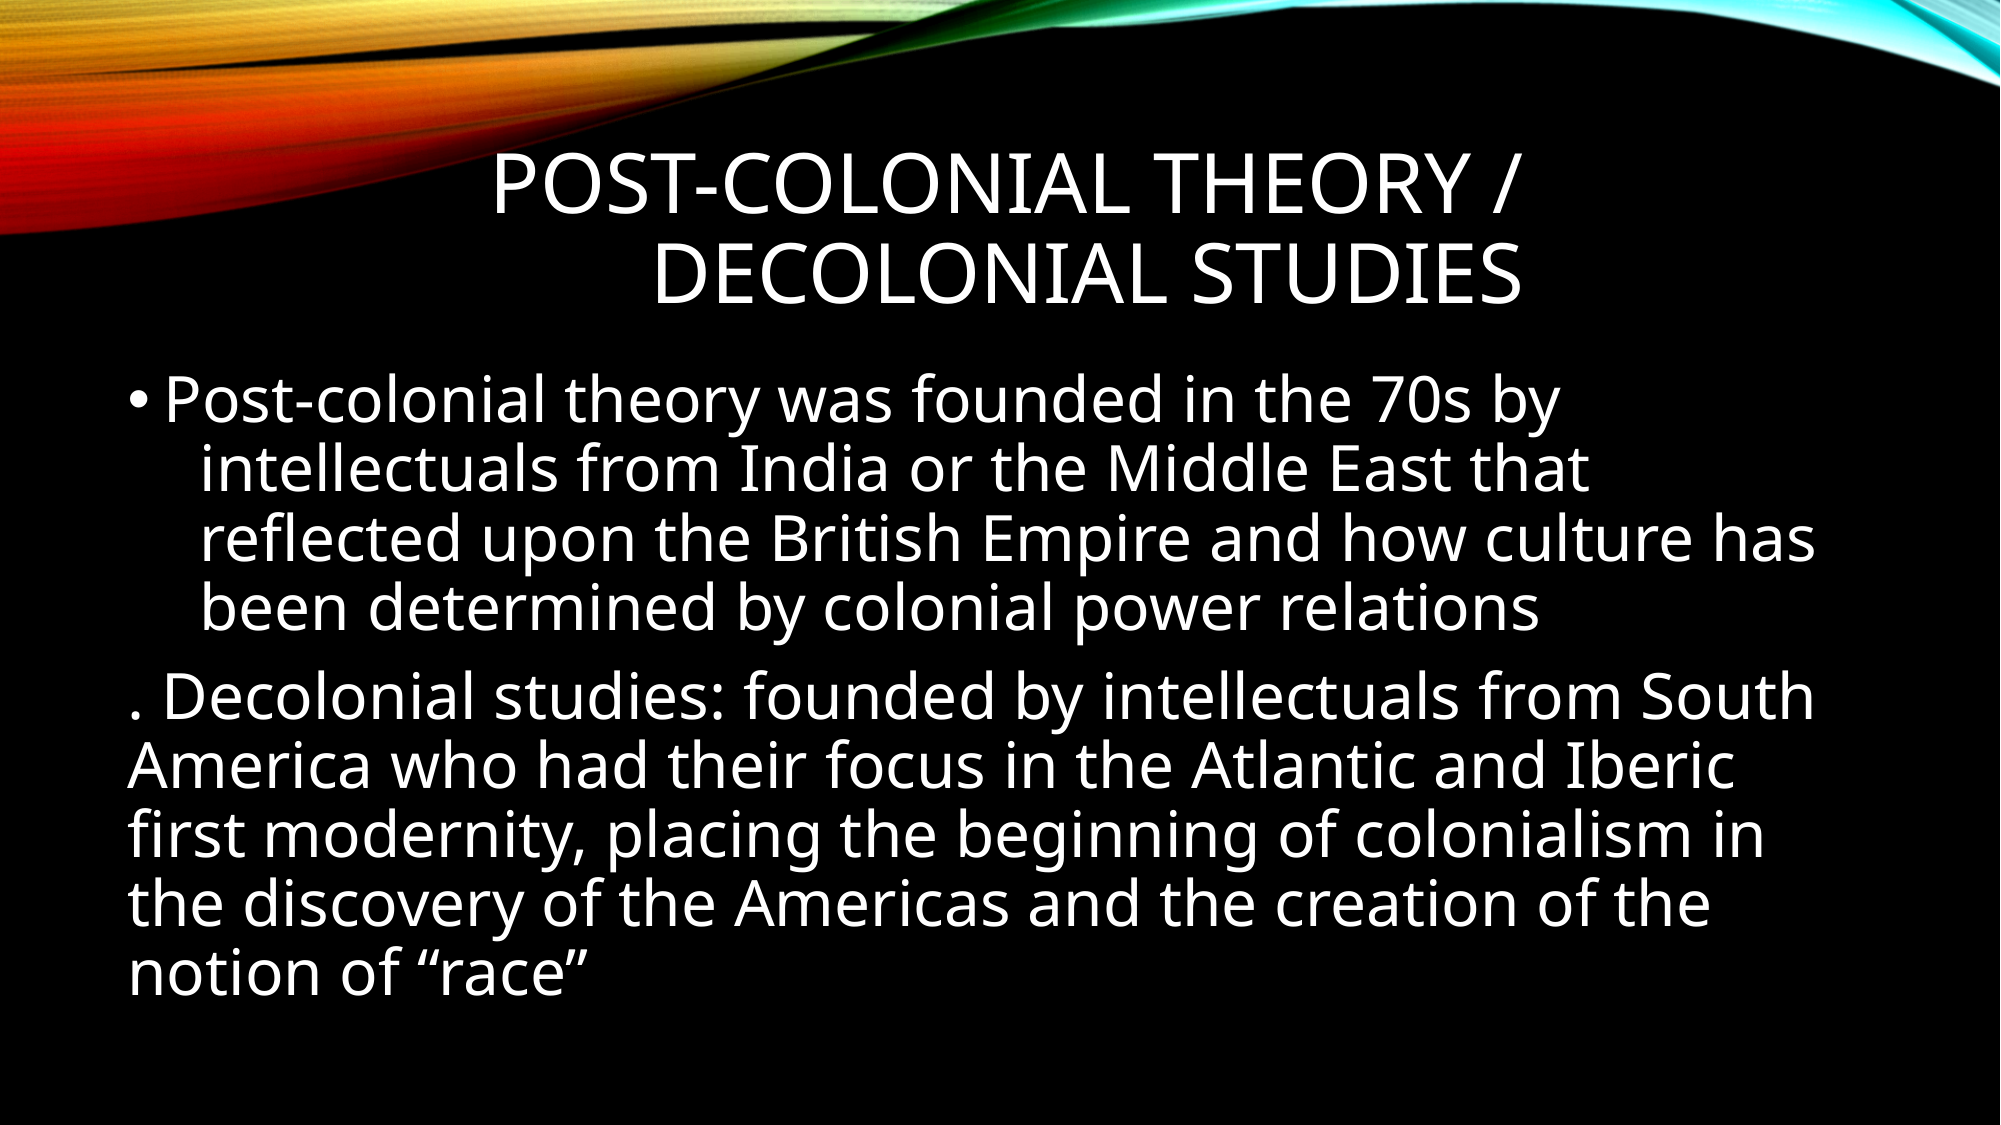

# Post-Colonial Theory / DECOLONIAL STUDIES
Post-colonial theory was founded in the 70s by intellectuals from India or the Middle East that reflected upon the British Empire and how culture has been determined by colonial power relations
. Decolonial studies: founded by intellectuals from South America who had their focus in the Atlantic and Iberic first modernity, placing the beginning of colonialism in the discovery of the Americas and the creation of the notion of “race”